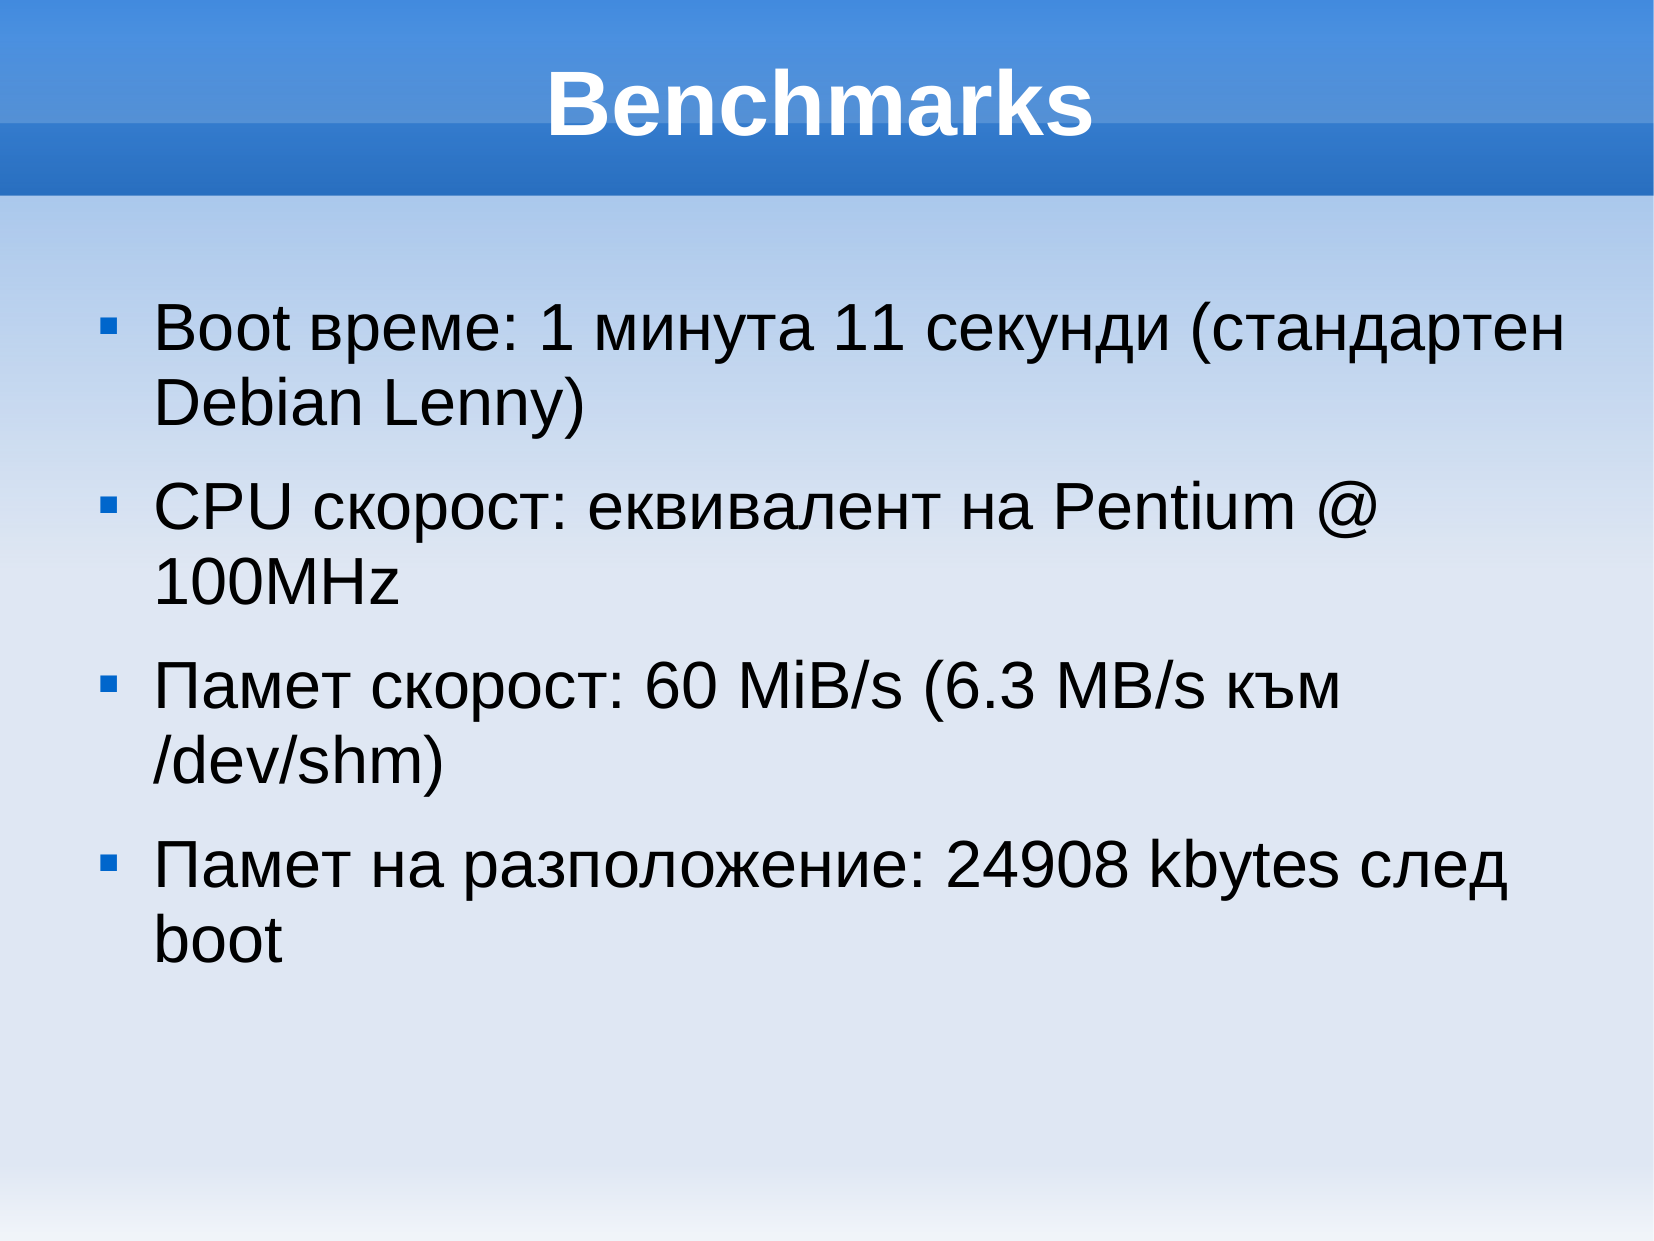

# Benchmarks
Boot време: 1 минута 11 секунди (стандартен Debian Lenny)
CPU скорост: еквивалент на Pentium @ 100MHz
Памет скорост: 60 MiB/s (6.3 MB/s към /dev/shm)
Памет на разположение: 24908 kbytes след boot